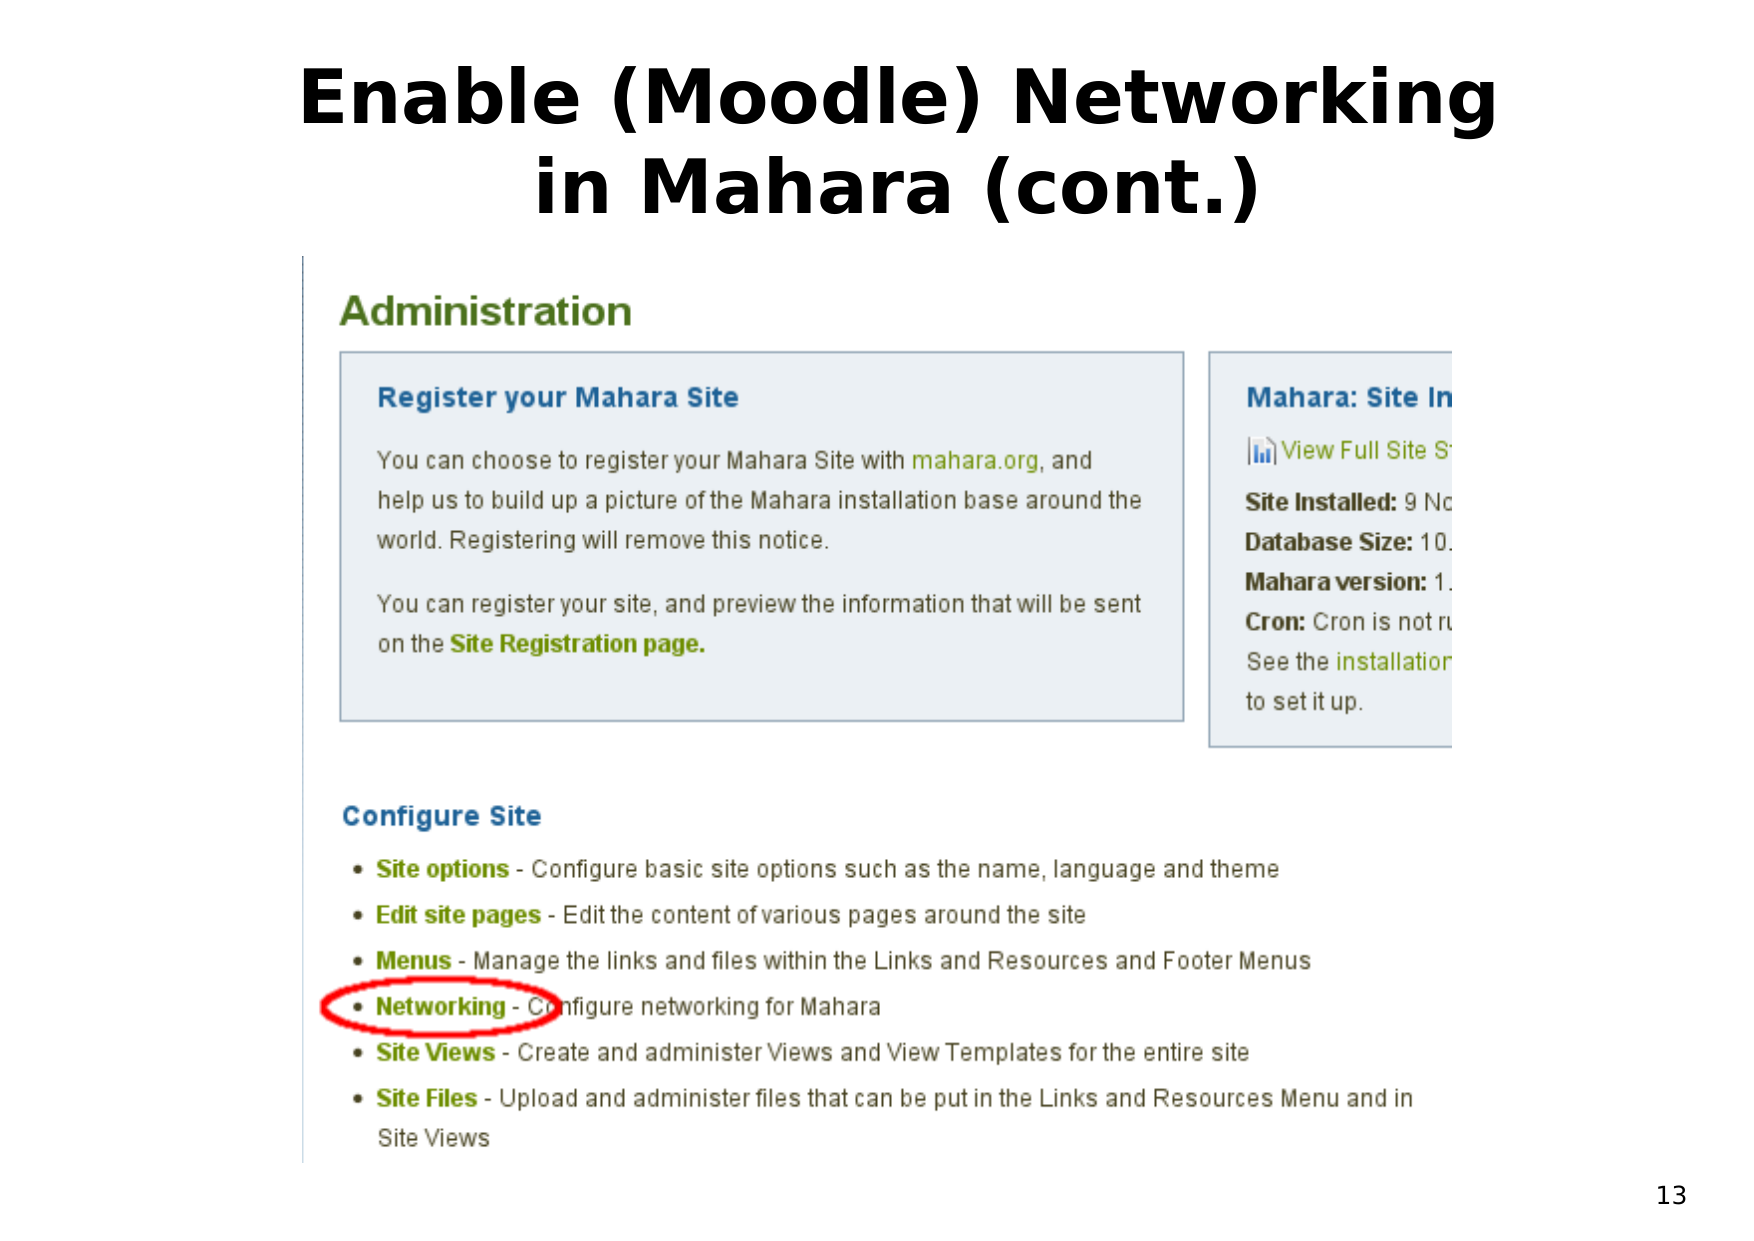

# Enable (Moodle) Networking in Mahara (cont.)
13